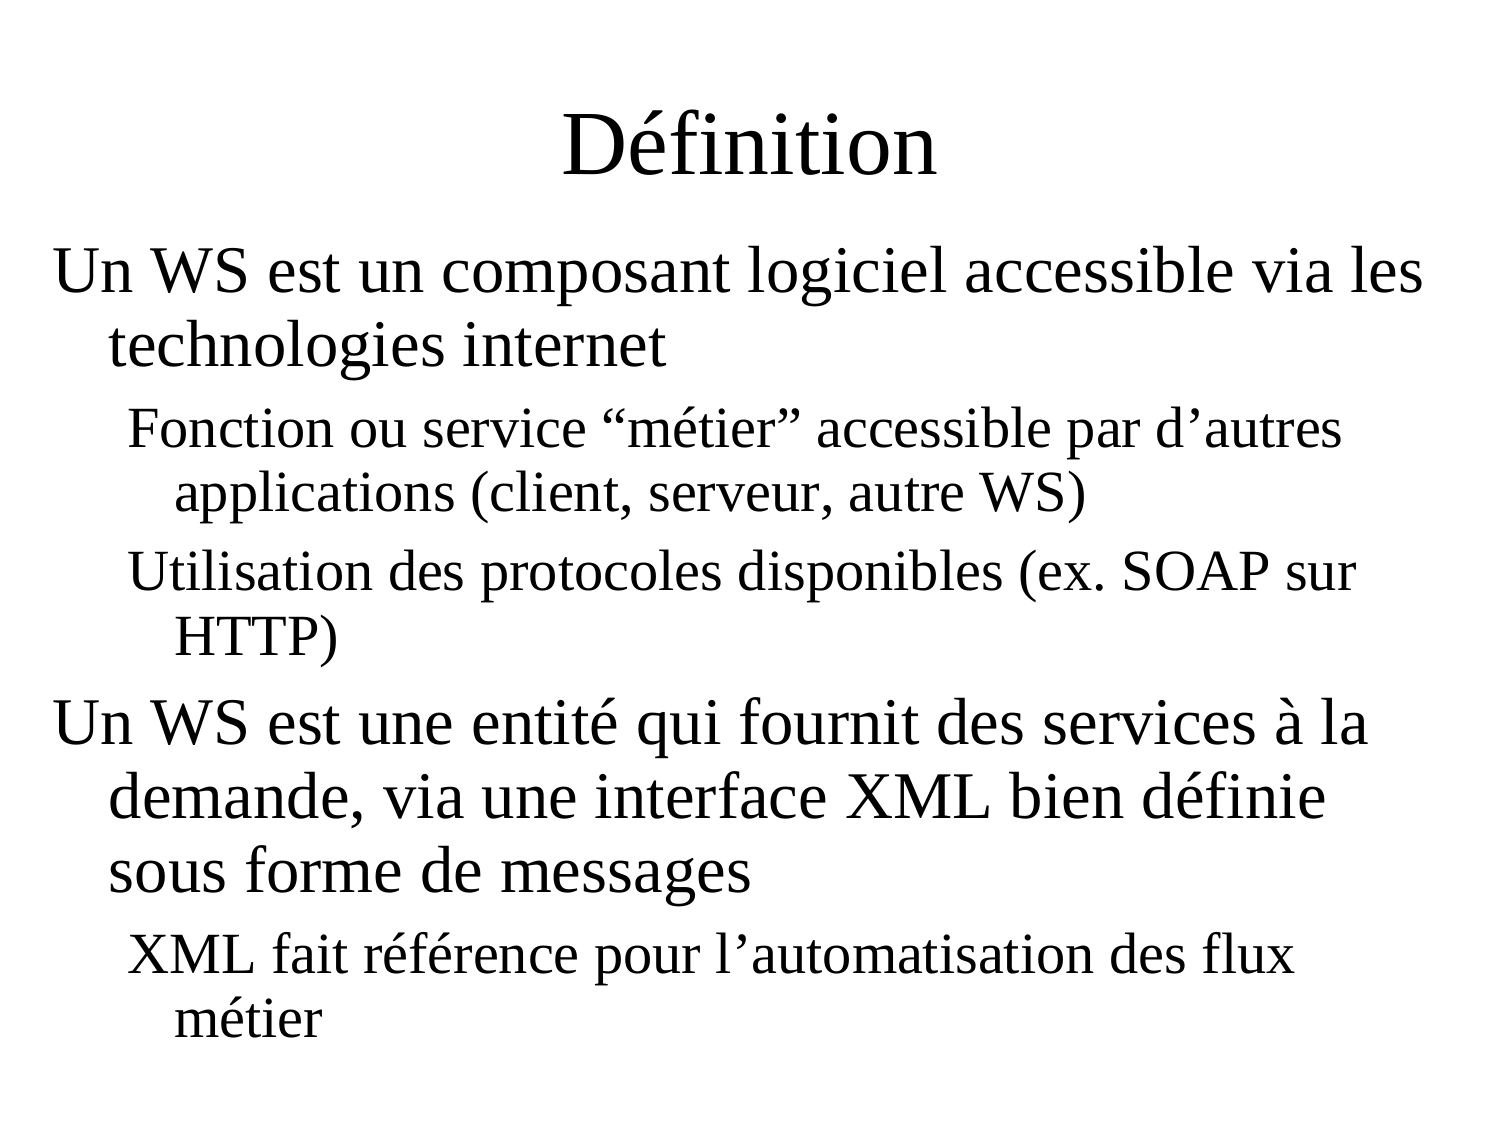

# Définition
Un WS est un composant logiciel accessible via les technologies internet
Fonction ou service “métier” accessible par d’autres applications (client, serveur, autre WS)
Utilisation des protocoles disponibles (ex. SOAP sur HTTP)
Un WS est une entité qui fournit des services à la demande, via une interface XML bien définie sous forme de messages
XML fait référence pour l’automatisation des flux métier